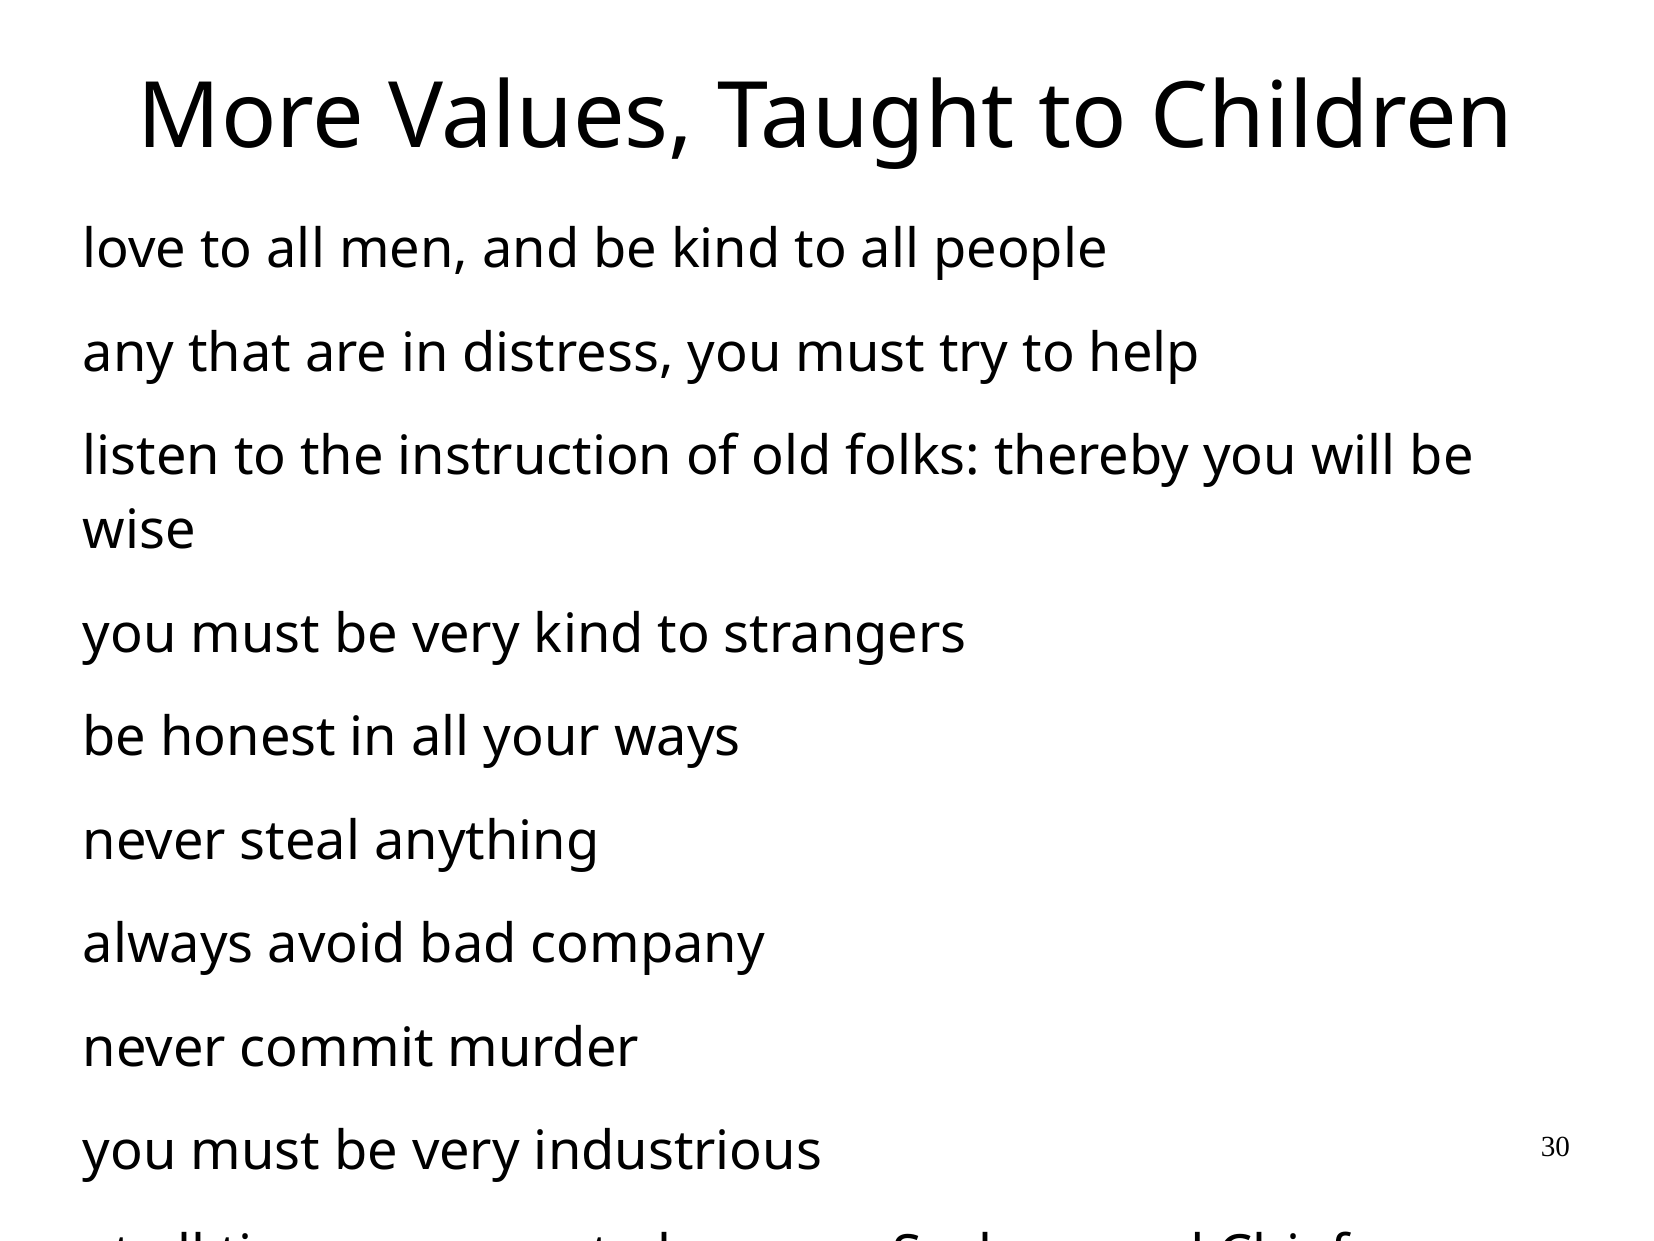

# More Values, Taught to Children
love to all men, and be kind to all people
any that are in distress, you must try to help
listen to the instruction of old folks: thereby you will be wise
you must be very kind to strangers
be honest in all your ways
never steal anything
always avoid bad company
never commit murder
you must be very industrious
at all times you must obey your Sachem and Chiefs
30